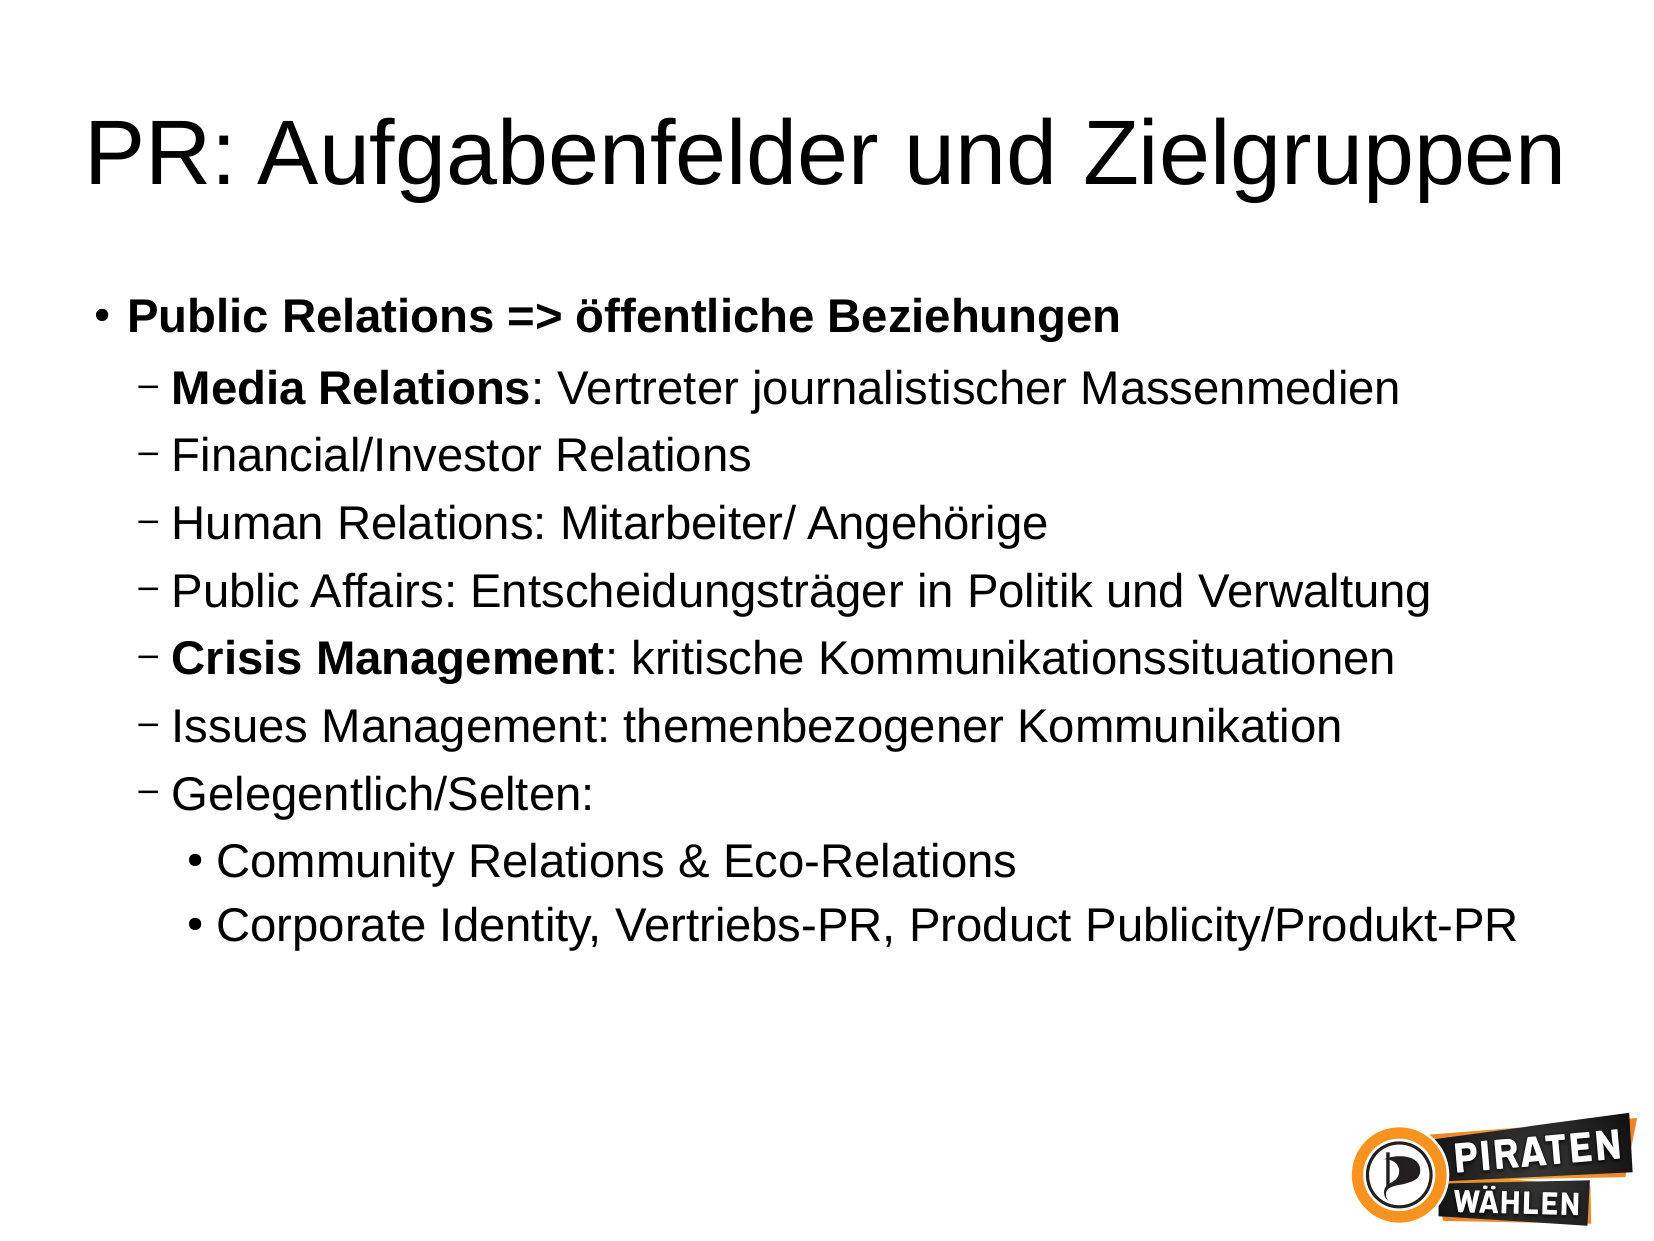

# PR: Aufgabenfelder und Zielgruppen
Public Relations => öffentliche Beziehungen
Media Relations: Vertreter journalistischer Massenmedien
Financial/Investor Relations
Human Relations: Mitarbeiter/ Angehörige
Public Affairs: Entscheidungsträger in Politik und Verwaltung
Crisis Management: kritische Kommunikationssituationen
Issues Management: themenbezogener Kommunikation
Gelegentlich/Selten:
Community Relations & Eco-Relations
Corporate Identity, Vertriebs-PR, Product Publicity/Produkt-PR